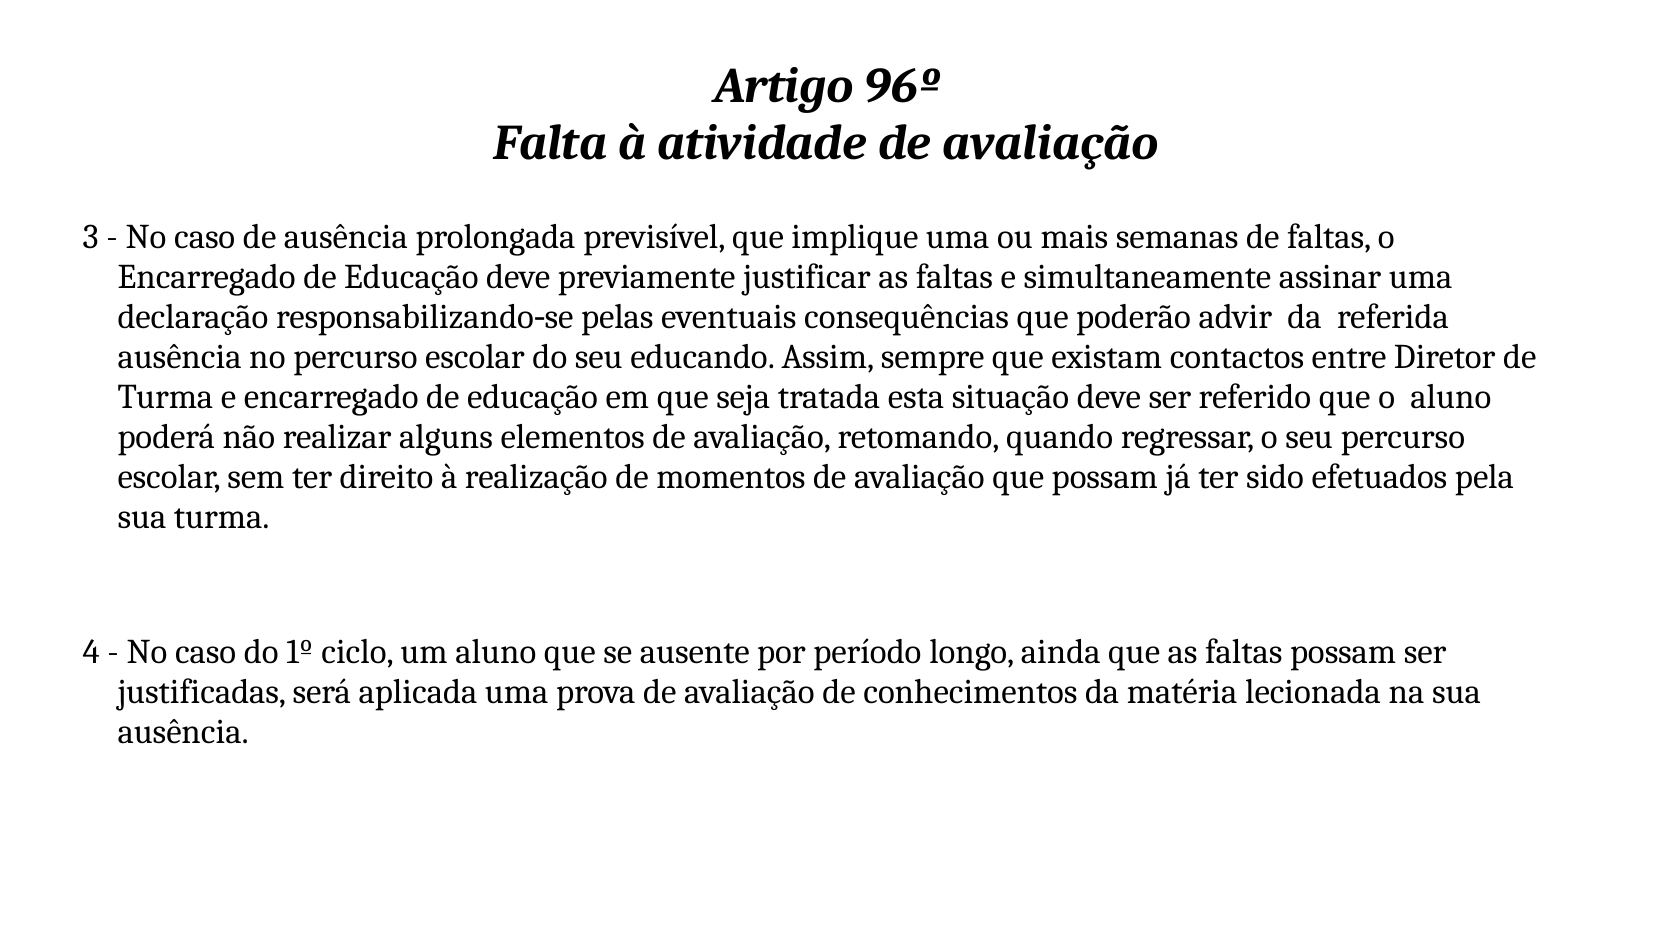

# Artigo 96º Falta à atividade de avaliação
3 - No caso de ausência prolongada previsível, que implique uma ou mais semanas de faltas, o Encarregado de Educação deve previamente justificar as faltas e simultaneamente assinar uma declaração responsabilizando‐se pelas eventuais consequências que poderão advir  da  referida ausência no percurso escolar do seu educando. Assim, sempre que existam contactos entre Diretor de Turma e encarregado de educação em que seja tratada esta situação deve ser referido que o  aluno poderá não realizar alguns elementos de avaliação, retomando, quando regressar, o seu percurso escolar, sem ter direito à realização de momentos de avaliação que possam já ter sido efetuados pela sua turma.
4 - No caso do 1º ciclo, um aluno que se ausente por período longo, ainda que as faltas possam ser justificadas, será aplicada uma prova de avaliação de conhecimentos da matéria lecionada na sua ausência.